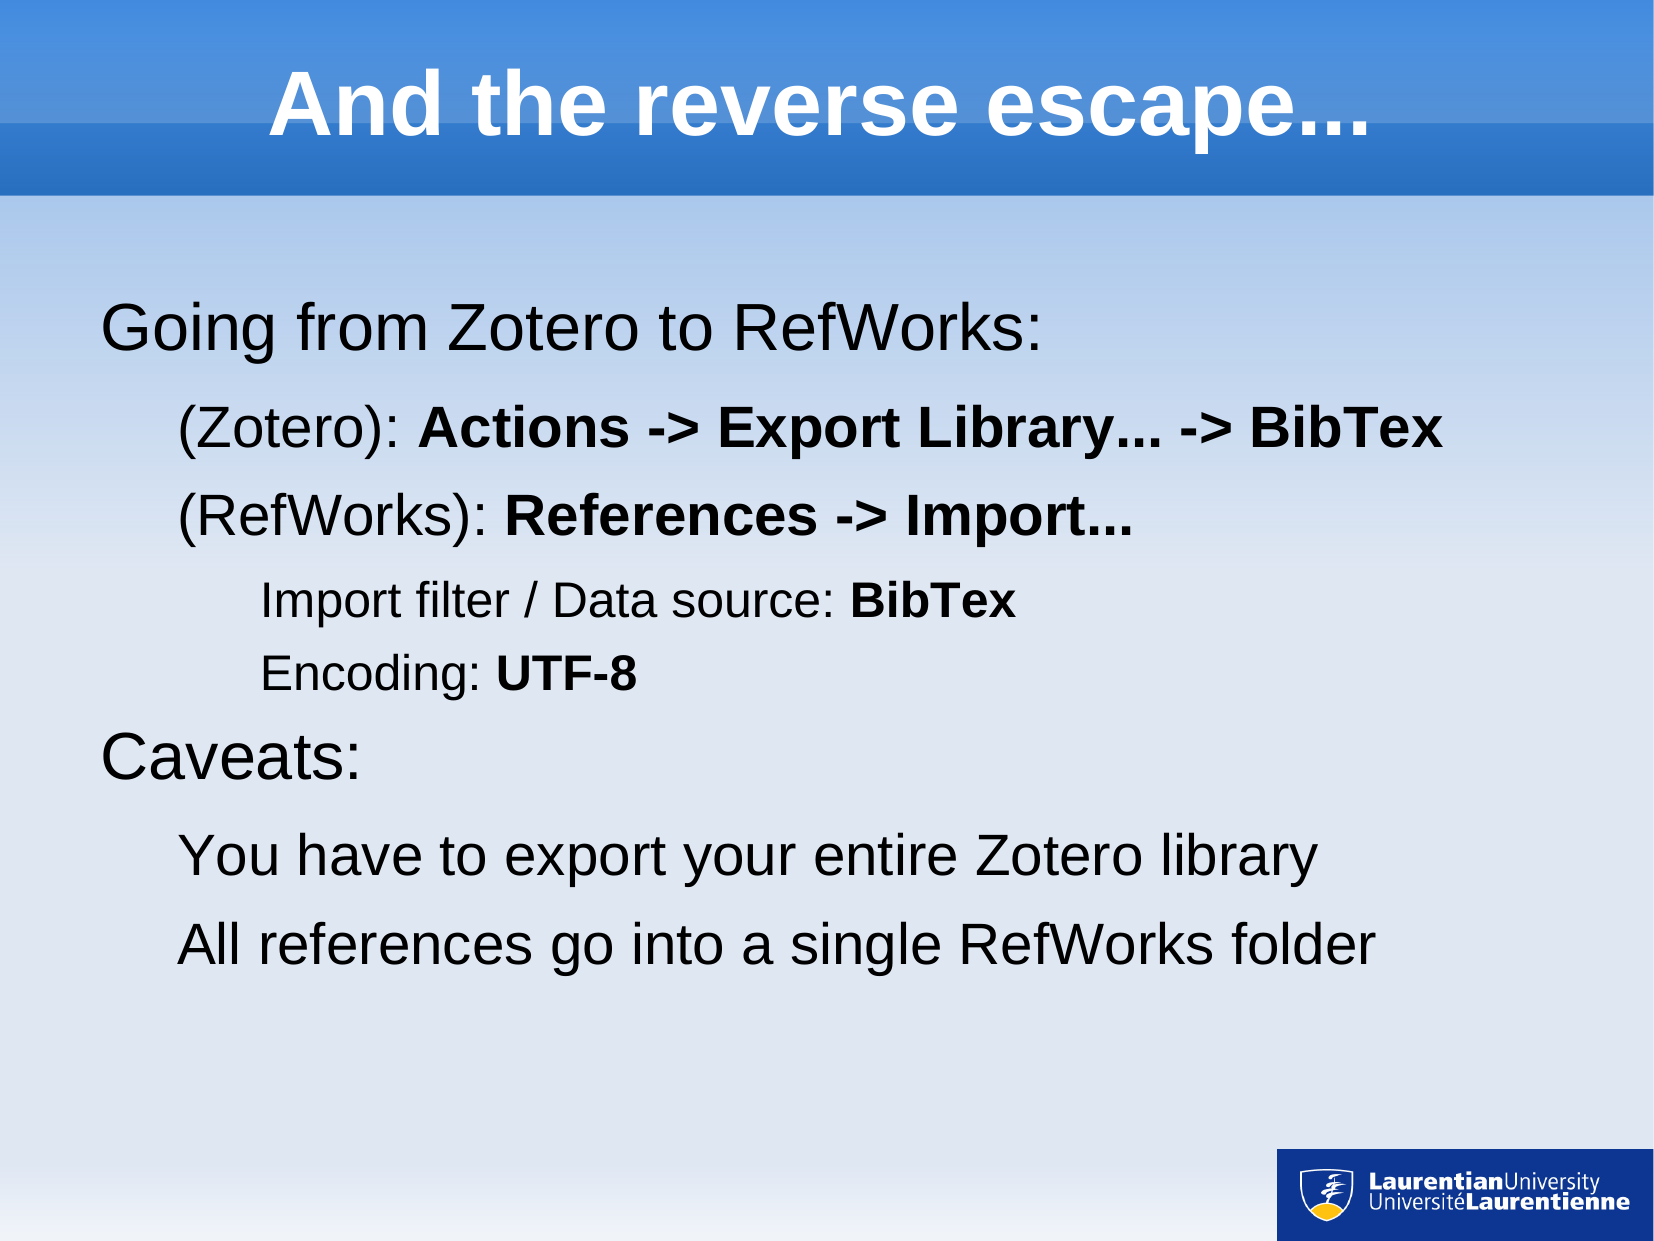

# And the reverse escape...
Going from Zotero to RefWorks:
(Zotero): Actions -> Export Library... -> BibTex
(RefWorks): References -> Import...
Import filter / Data source: BibTex
Encoding: UTF-8
Caveats:
You have to export your entire Zotero library
All references go into a single RefWorks folder